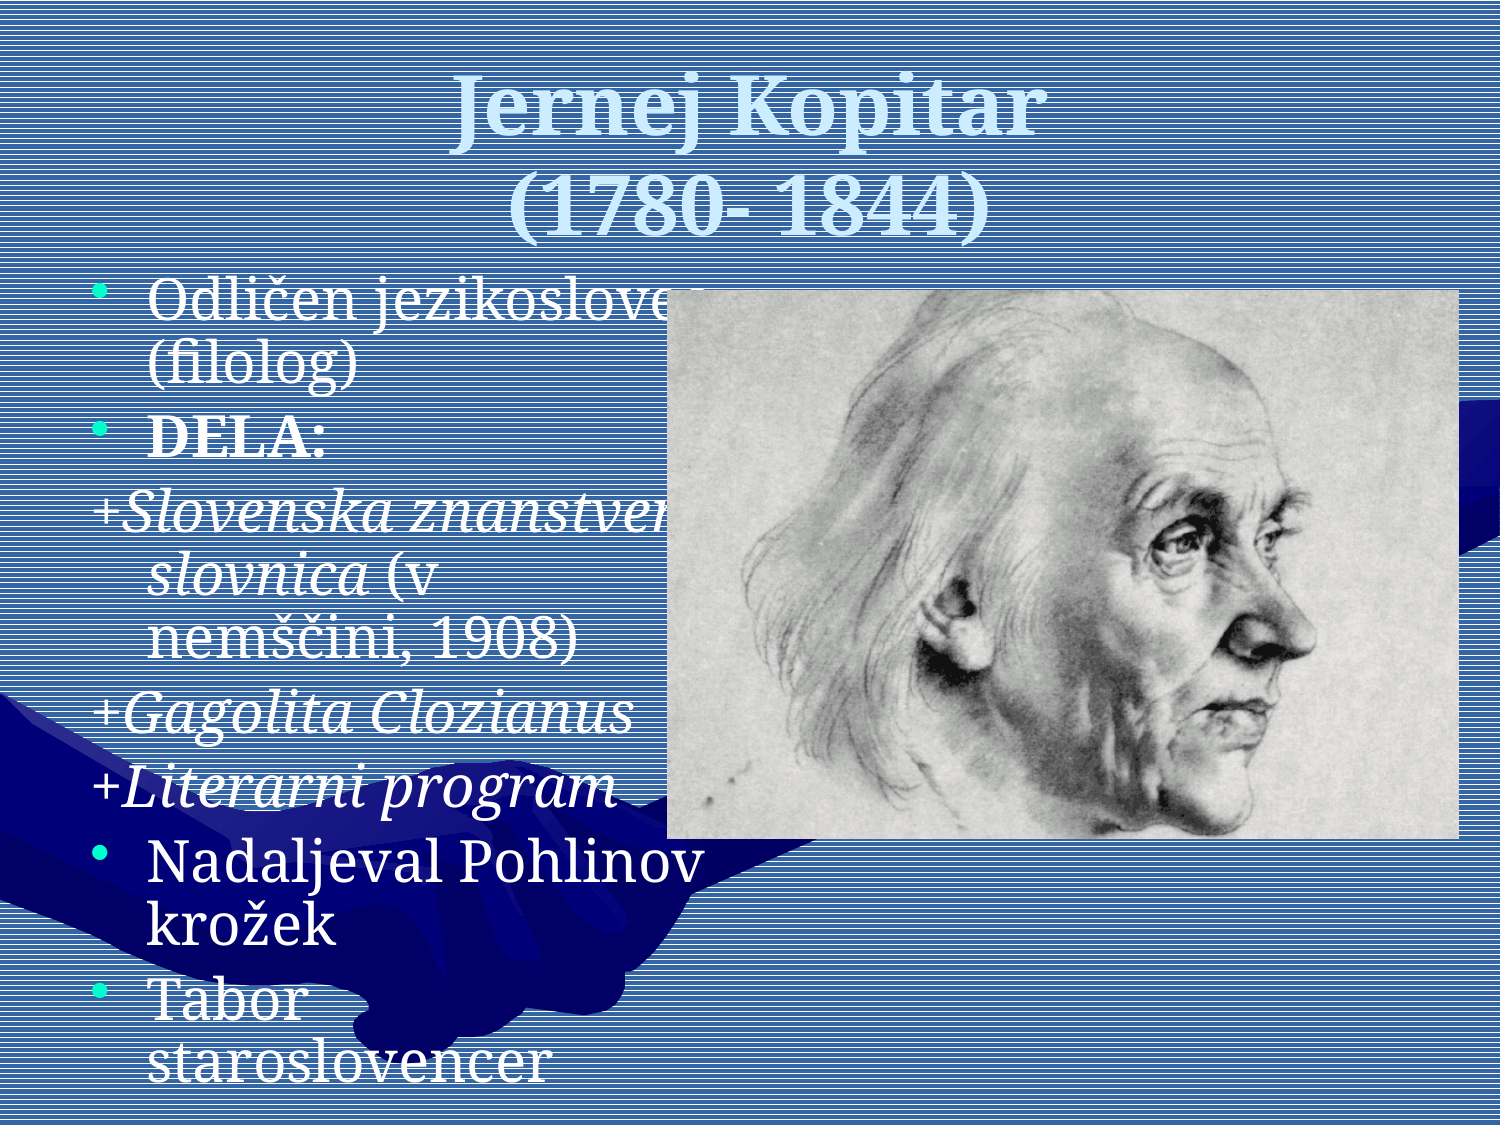

# Jernej Kopitar (1780- 1844)
Odličen jezikoslovec (filolog)
DELA:
+Slovenska znanstvena slovnica (v nemščini, 1908)
+Gagolita Clozianus
+Literarni program
Nadaljeval Pohlinov krožek
Tabor staroslovencer